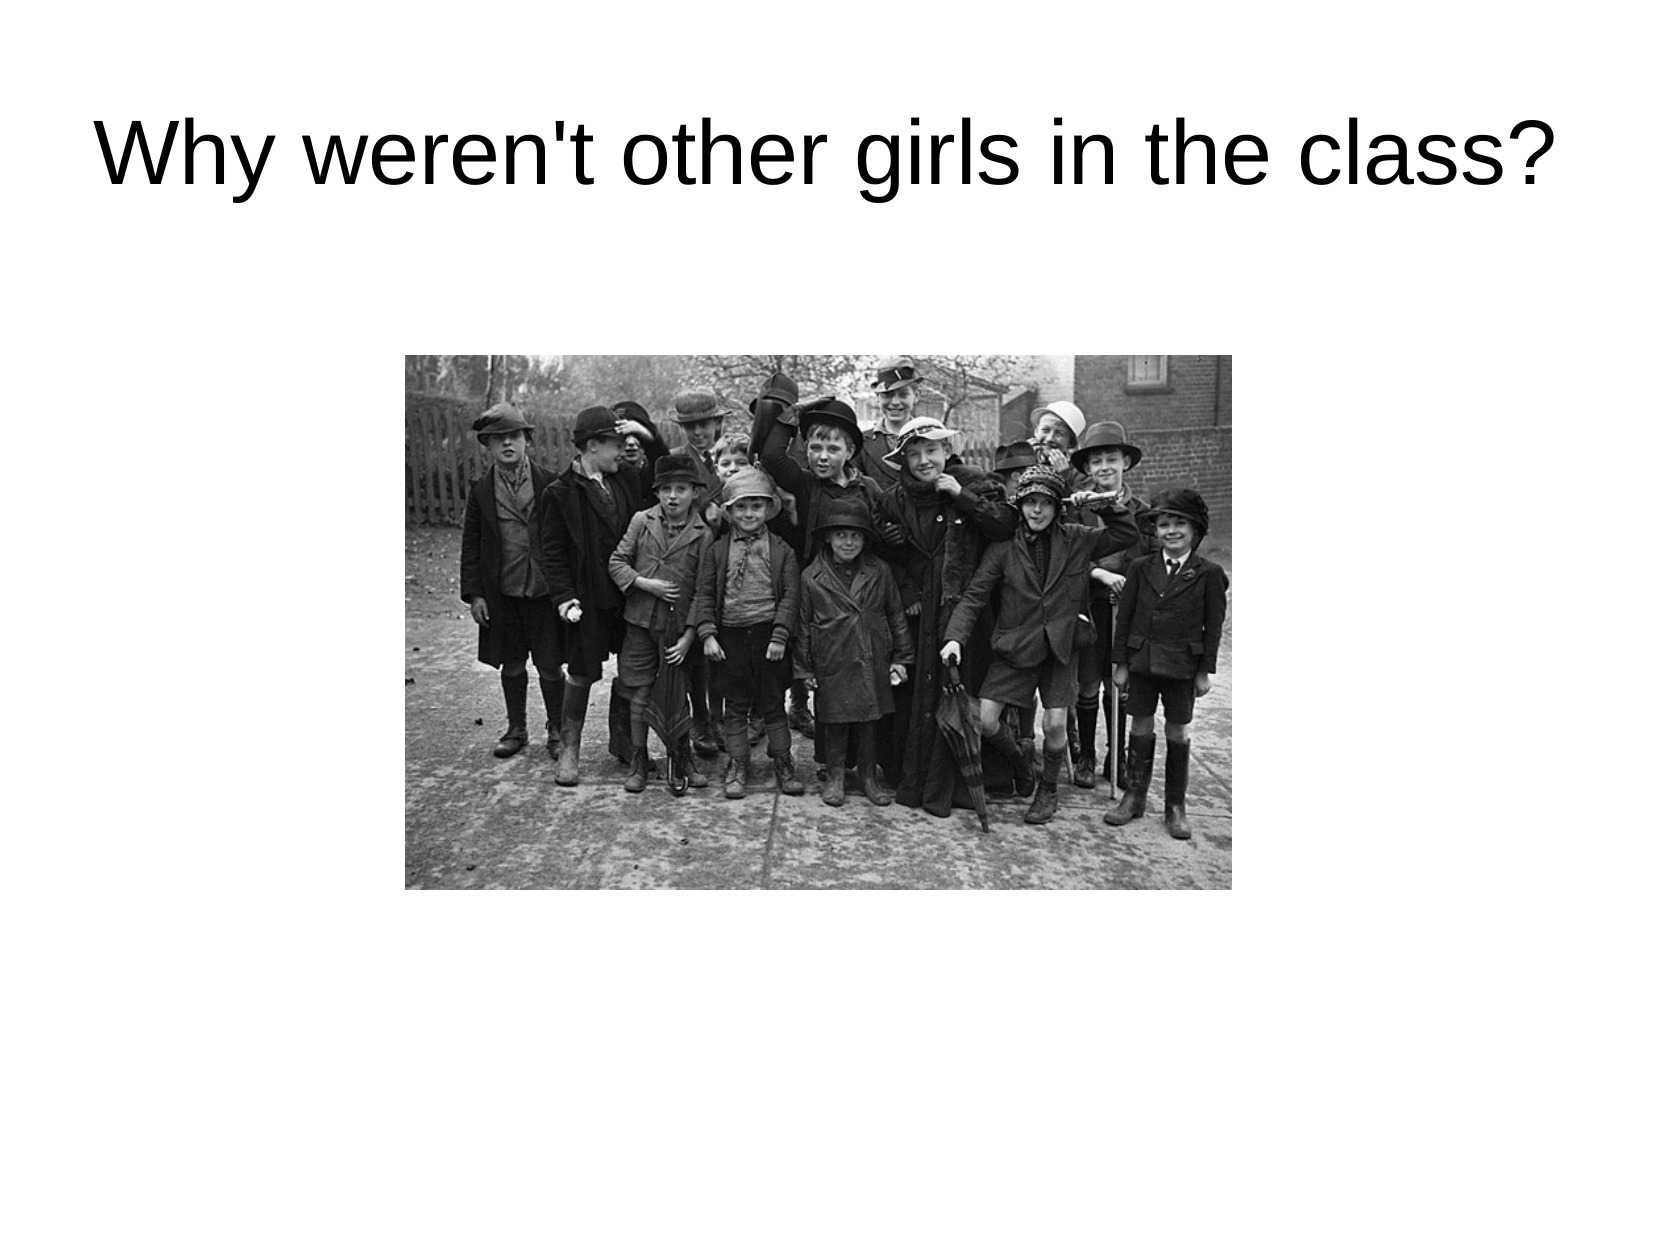

# Why weren't other girls in the class?